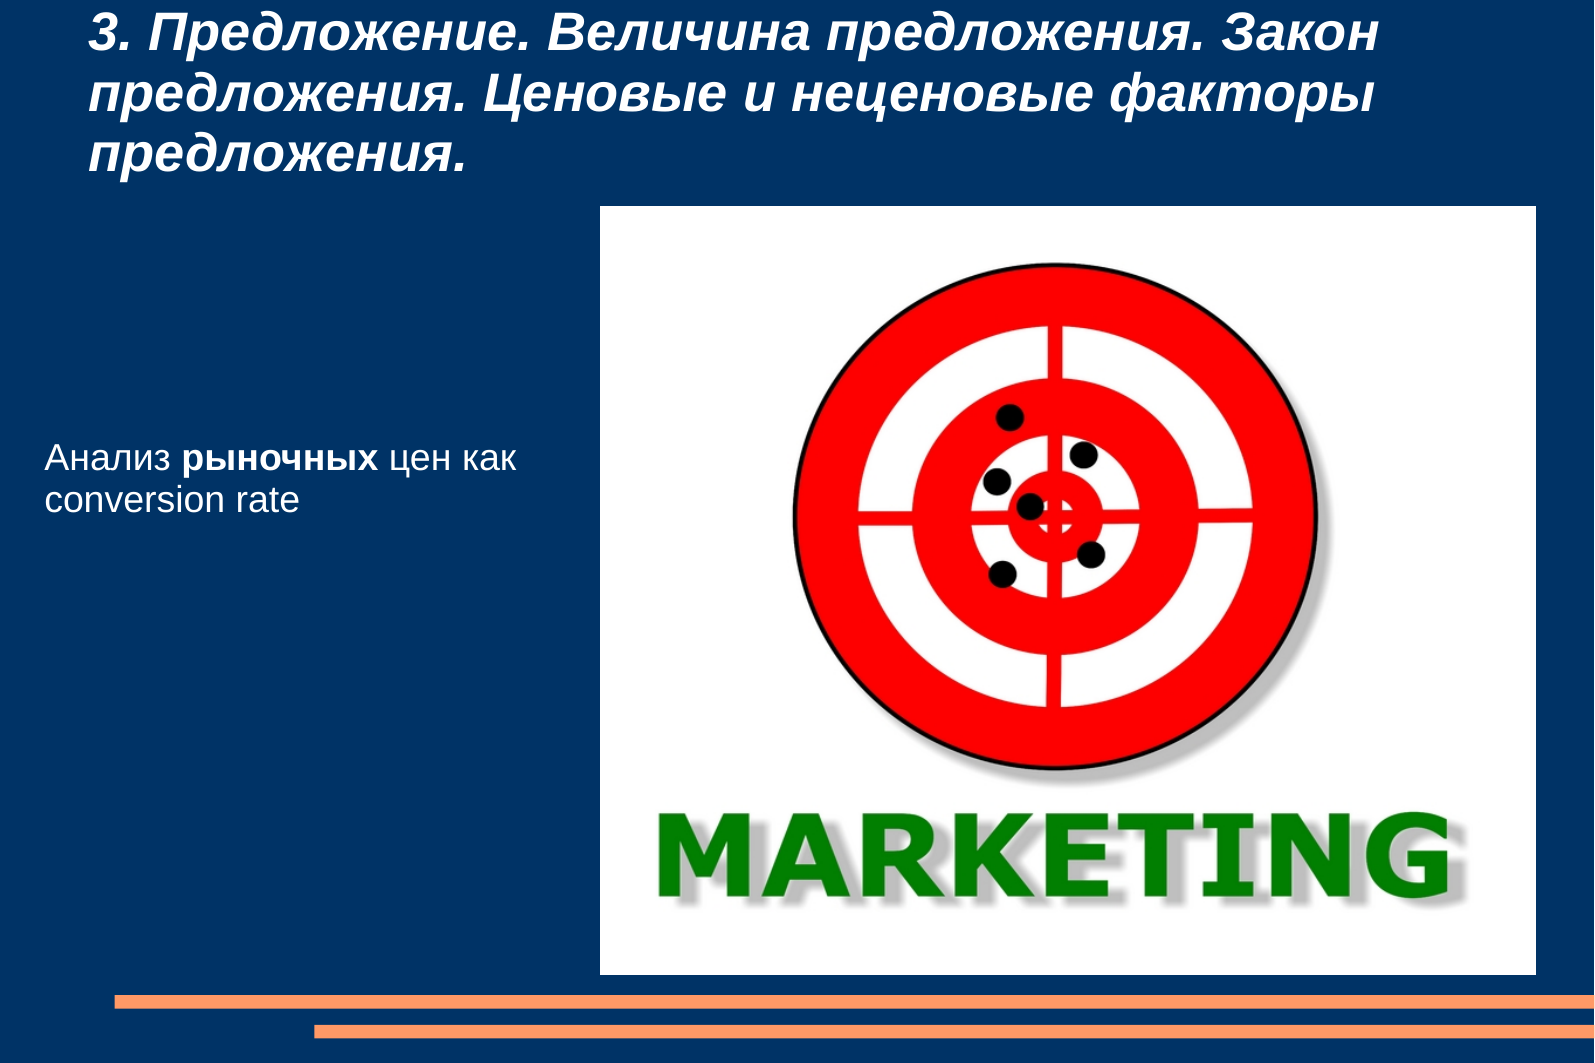

# 3. Предложение. Величина предложения. Закон предложения. Ценовые и неценовые факторы предложения.
Анализ рыночных цен как conversion rate